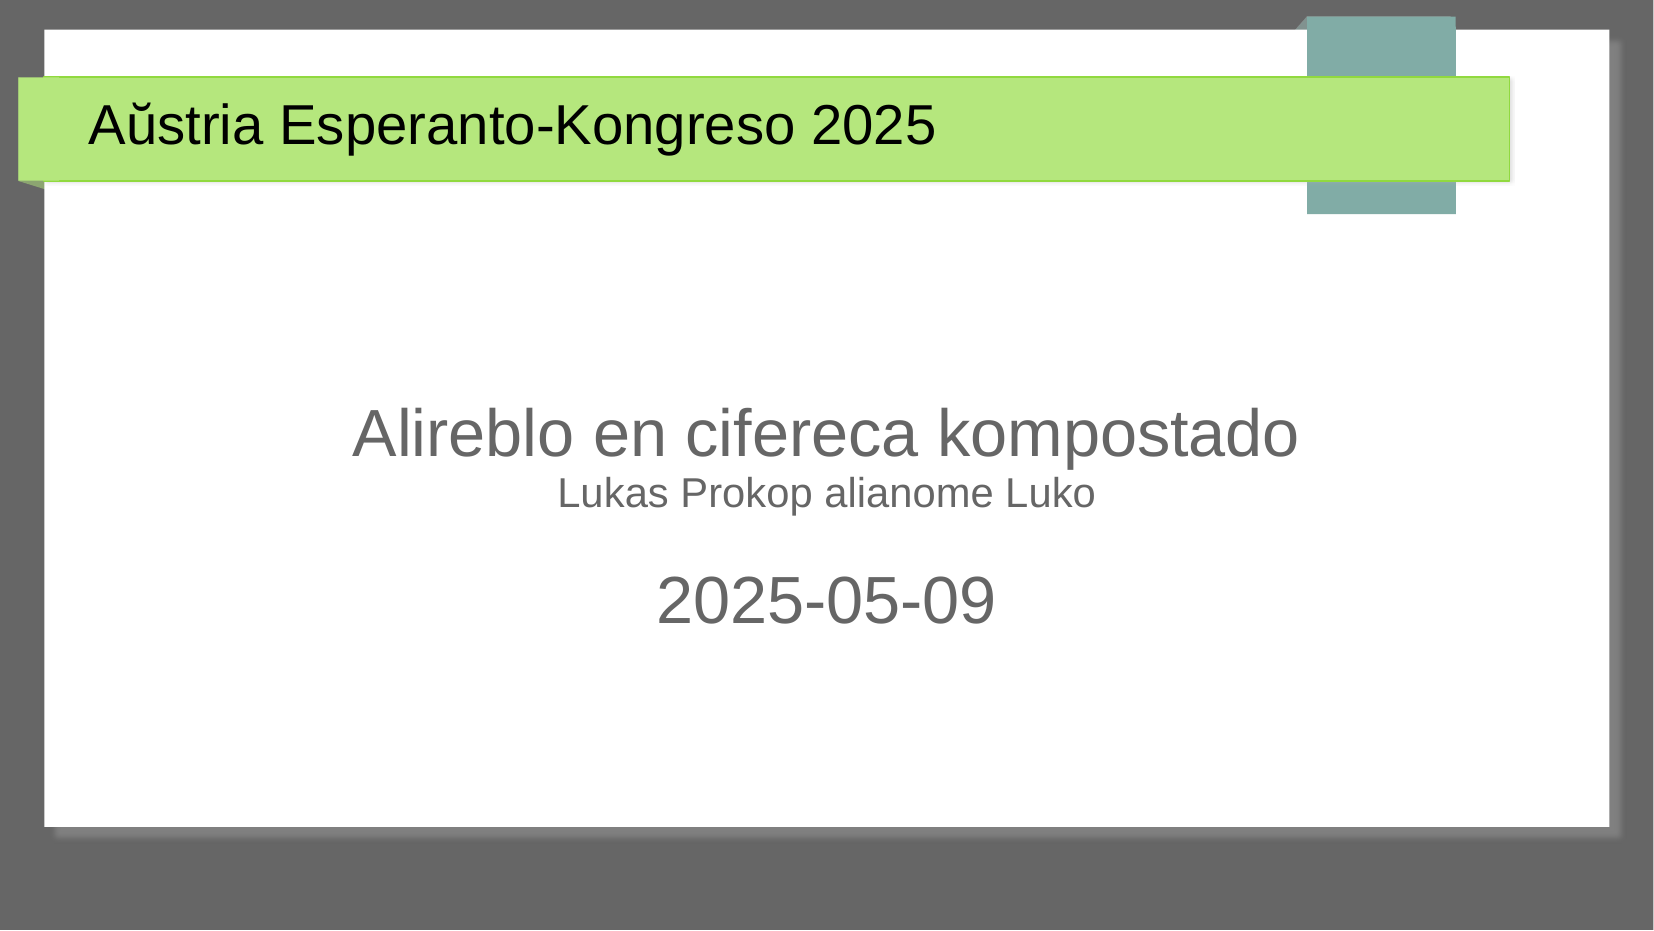

# Aŭstria Esperanto-Kongreso 2025
Alireblo en cifereca kompostado
Lukas Prokop alianome Luko
2025-05-09